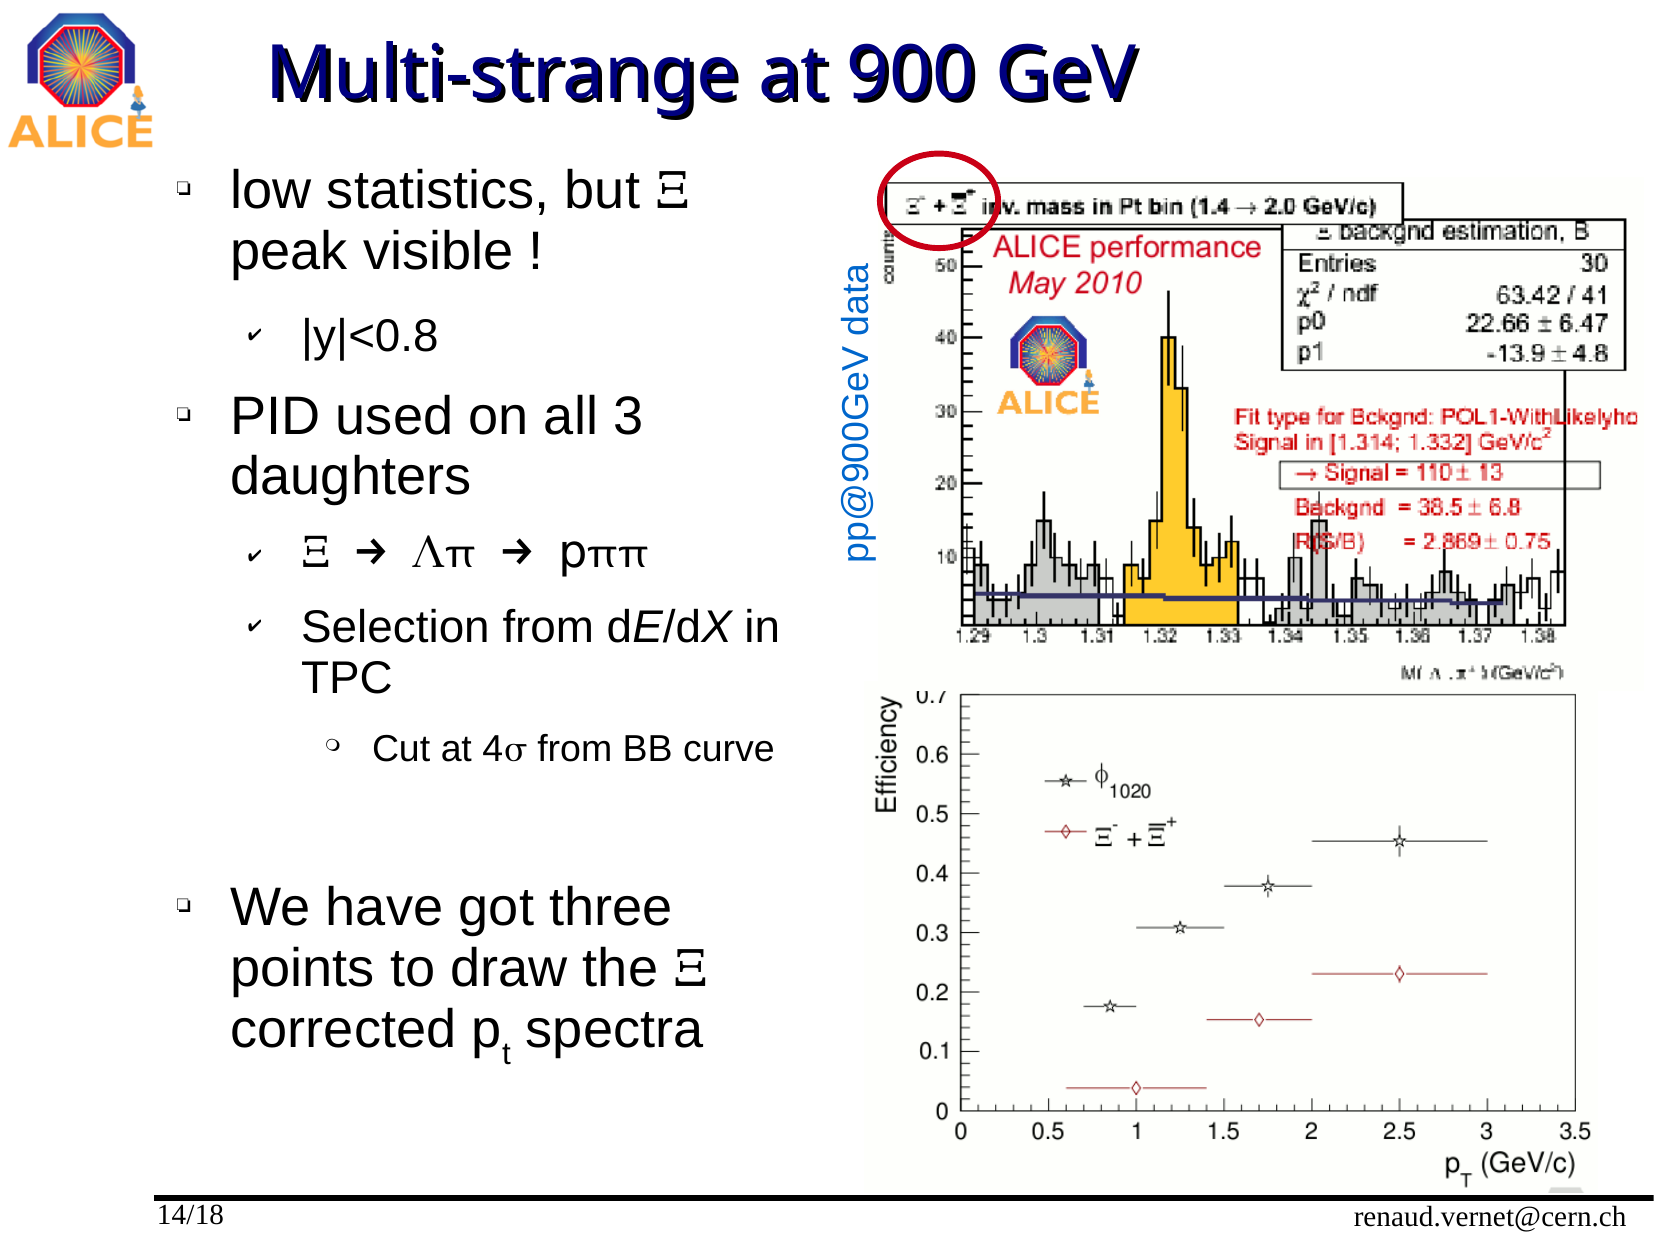

# Multi-strange at 900 GeV
low statistics, but  peak visible !
|y|<0.8
PID used on all 3 daughters
 →  → p
Selection from dE/dX in TPC
Cut at 4 from BB curve
We have got three points to draw the  corrected pt spectra
pp@900GeV data